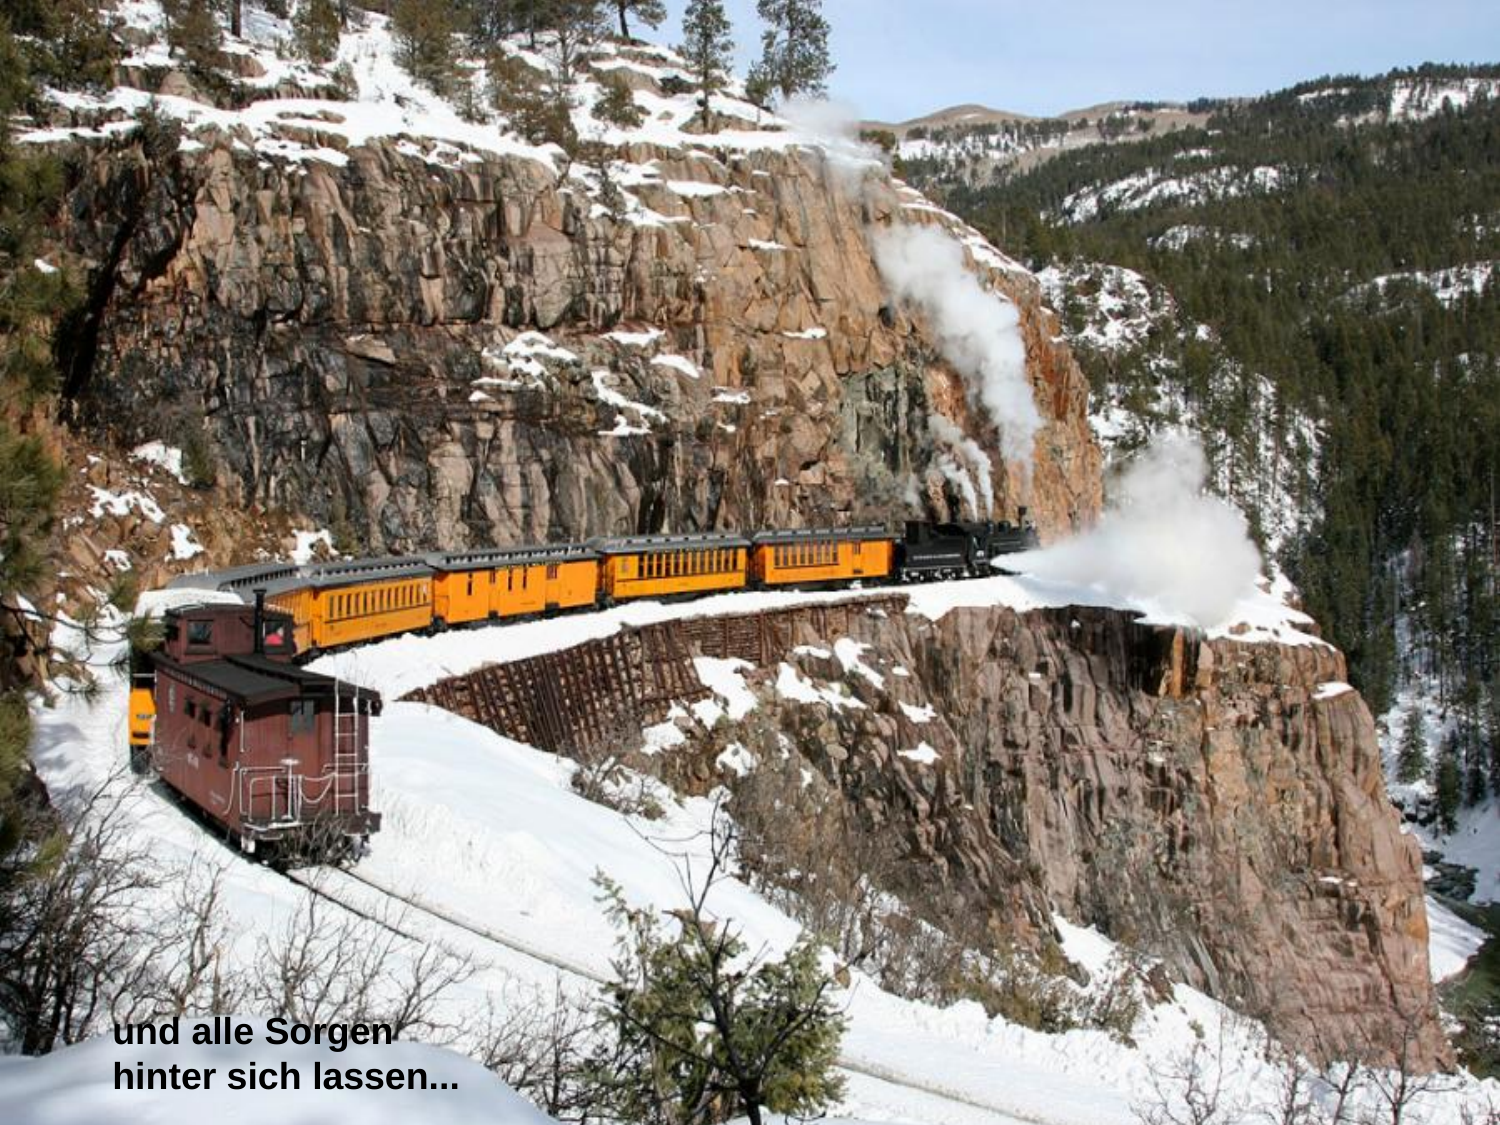

#
und alle Sorgen hinter sich lassen...